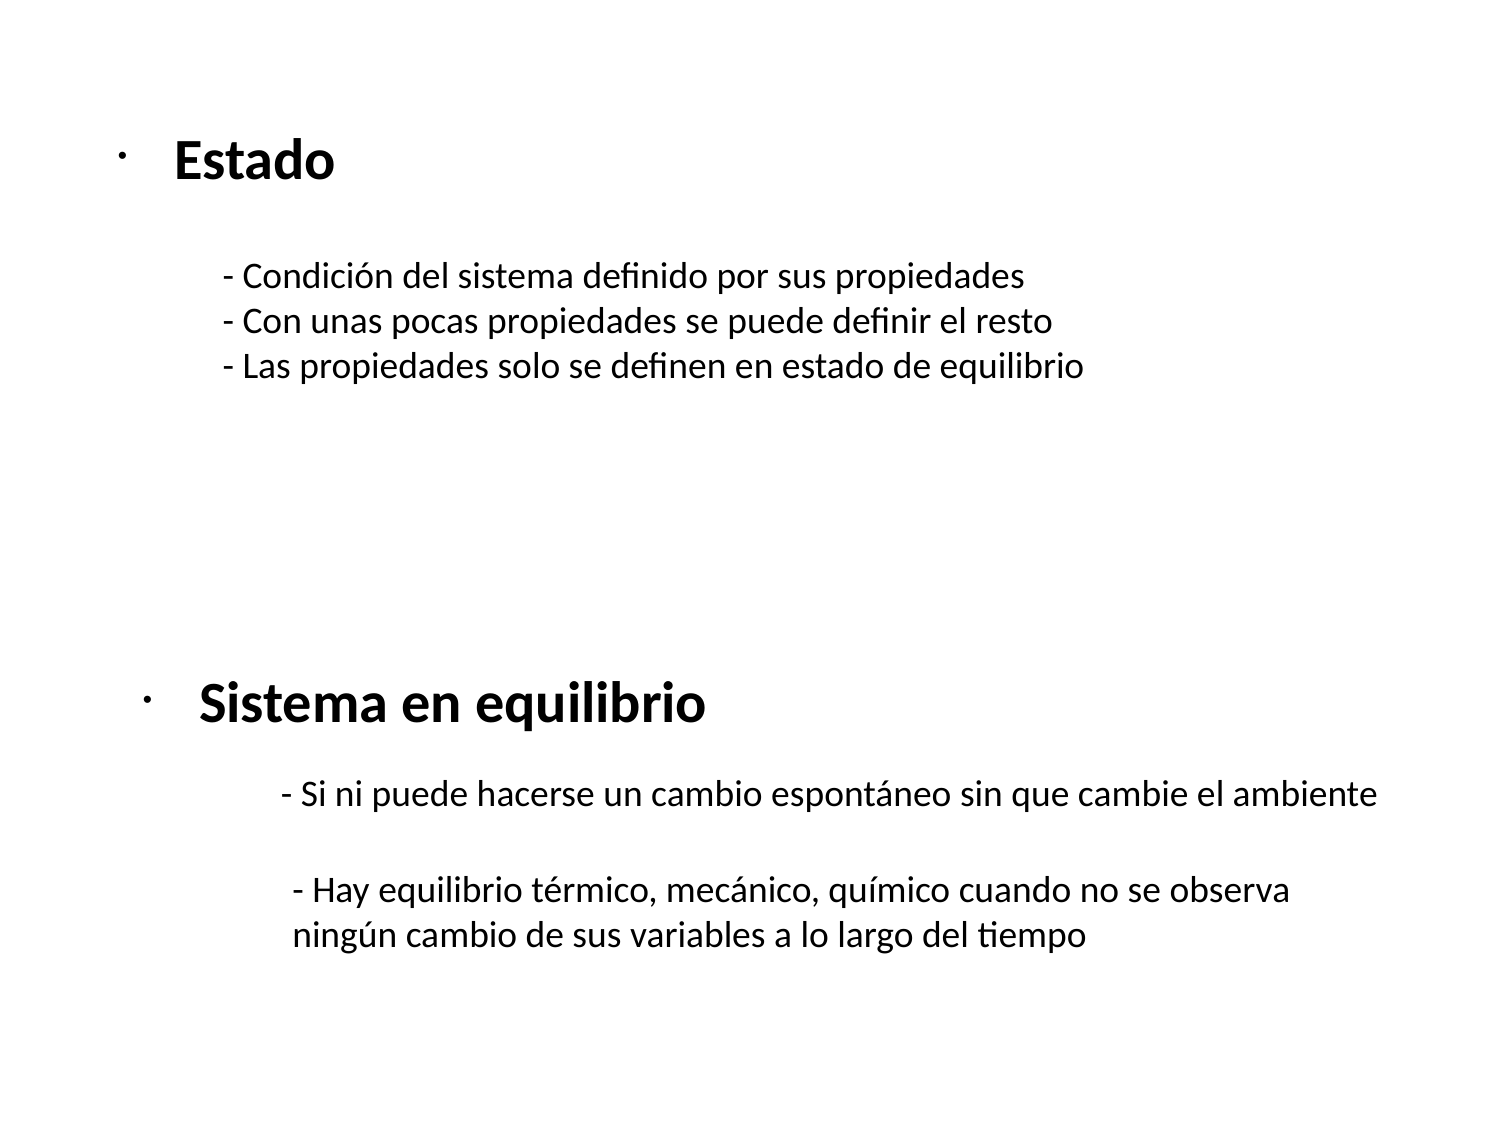

Estado
- Condición del sistema definido por sus propiedades
- Con unas pocas propiedades se puede definir el resto
- Las propiedades solo se definen en estado de equilibrio
Sistema en equilibrio
- Si ni puede hacerse un cambio espontáneo sin que cambie el ambiente
- Hay equilibrio térmico, mecánico, químico cuando no se observa ningún cambio de sus variables a lo largo del tiempo